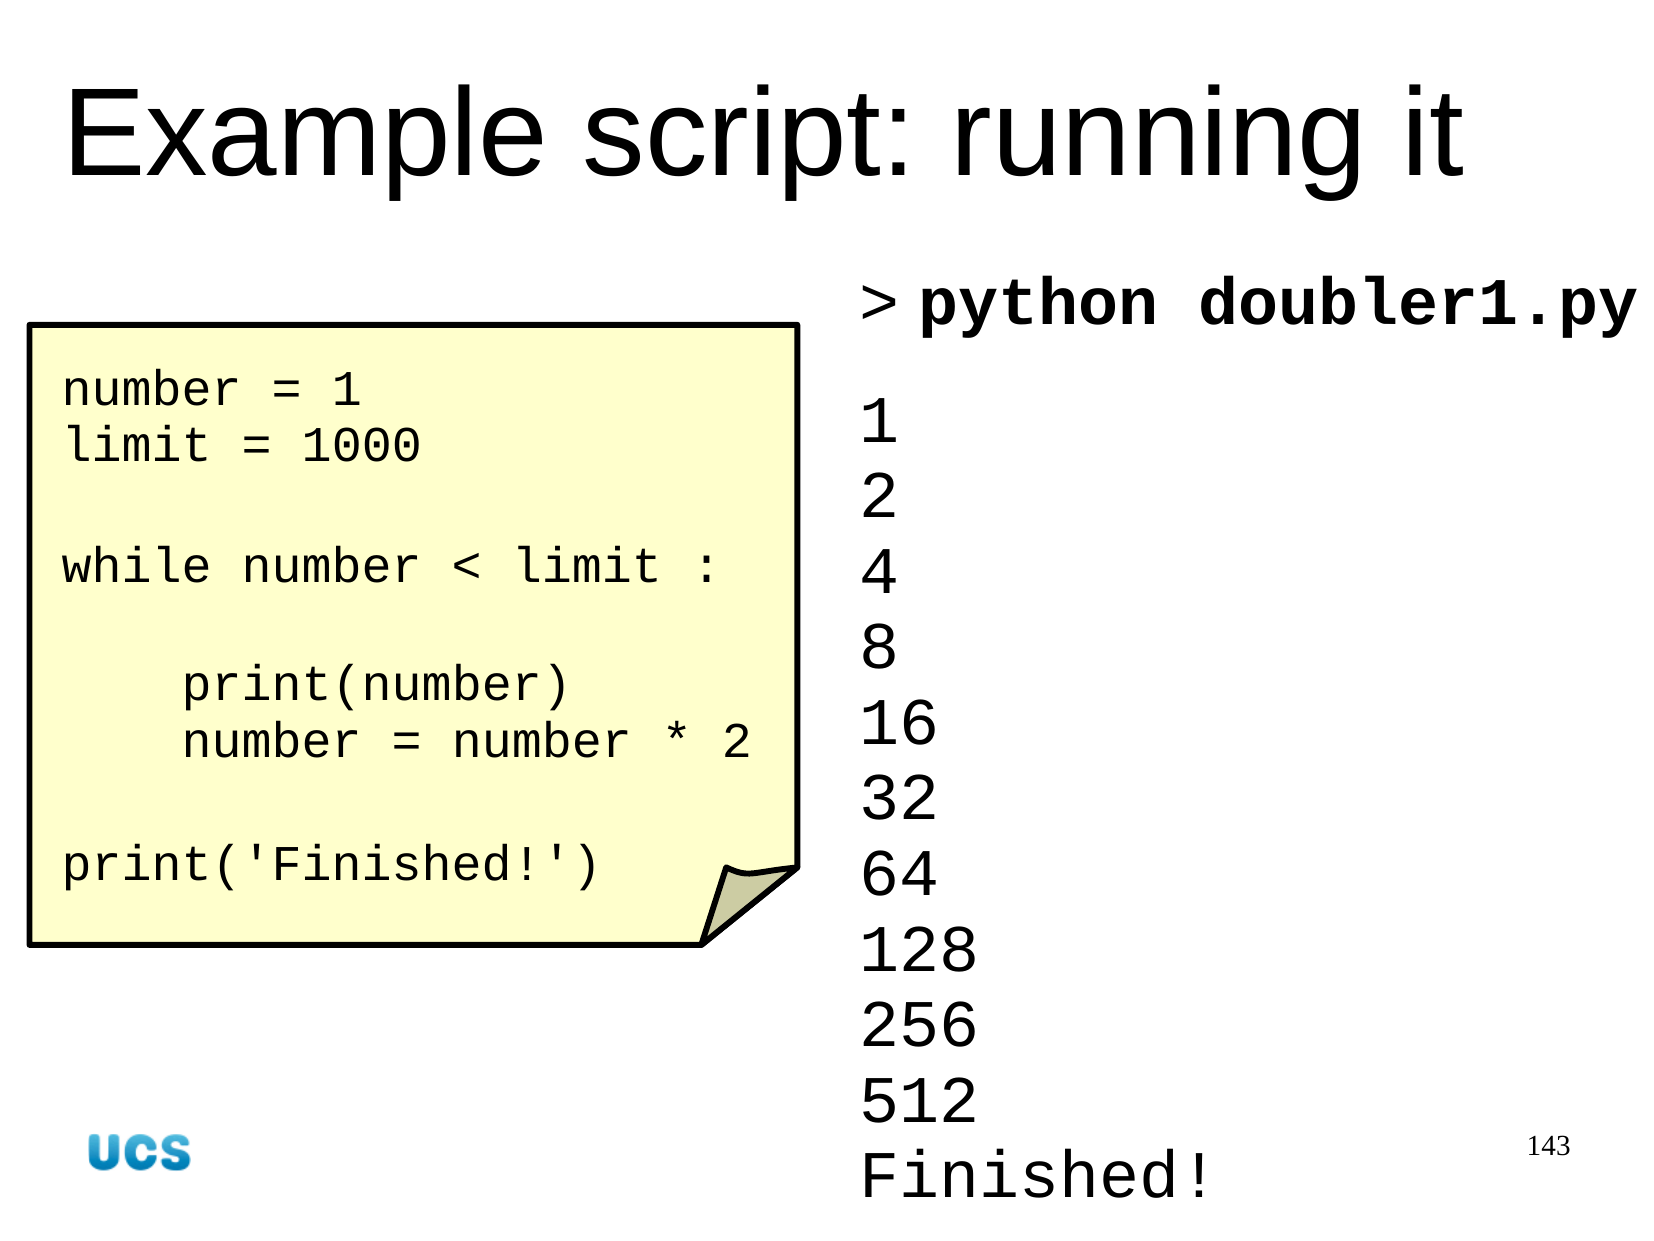

Example script: running it
>
python doubler1.py
number = 1
limit = 1000
1
2
4
8
16
32
64
128
256
512
Finished!
while
number < limit
:
print(number)
number = number * 2
print('Finished!')
143